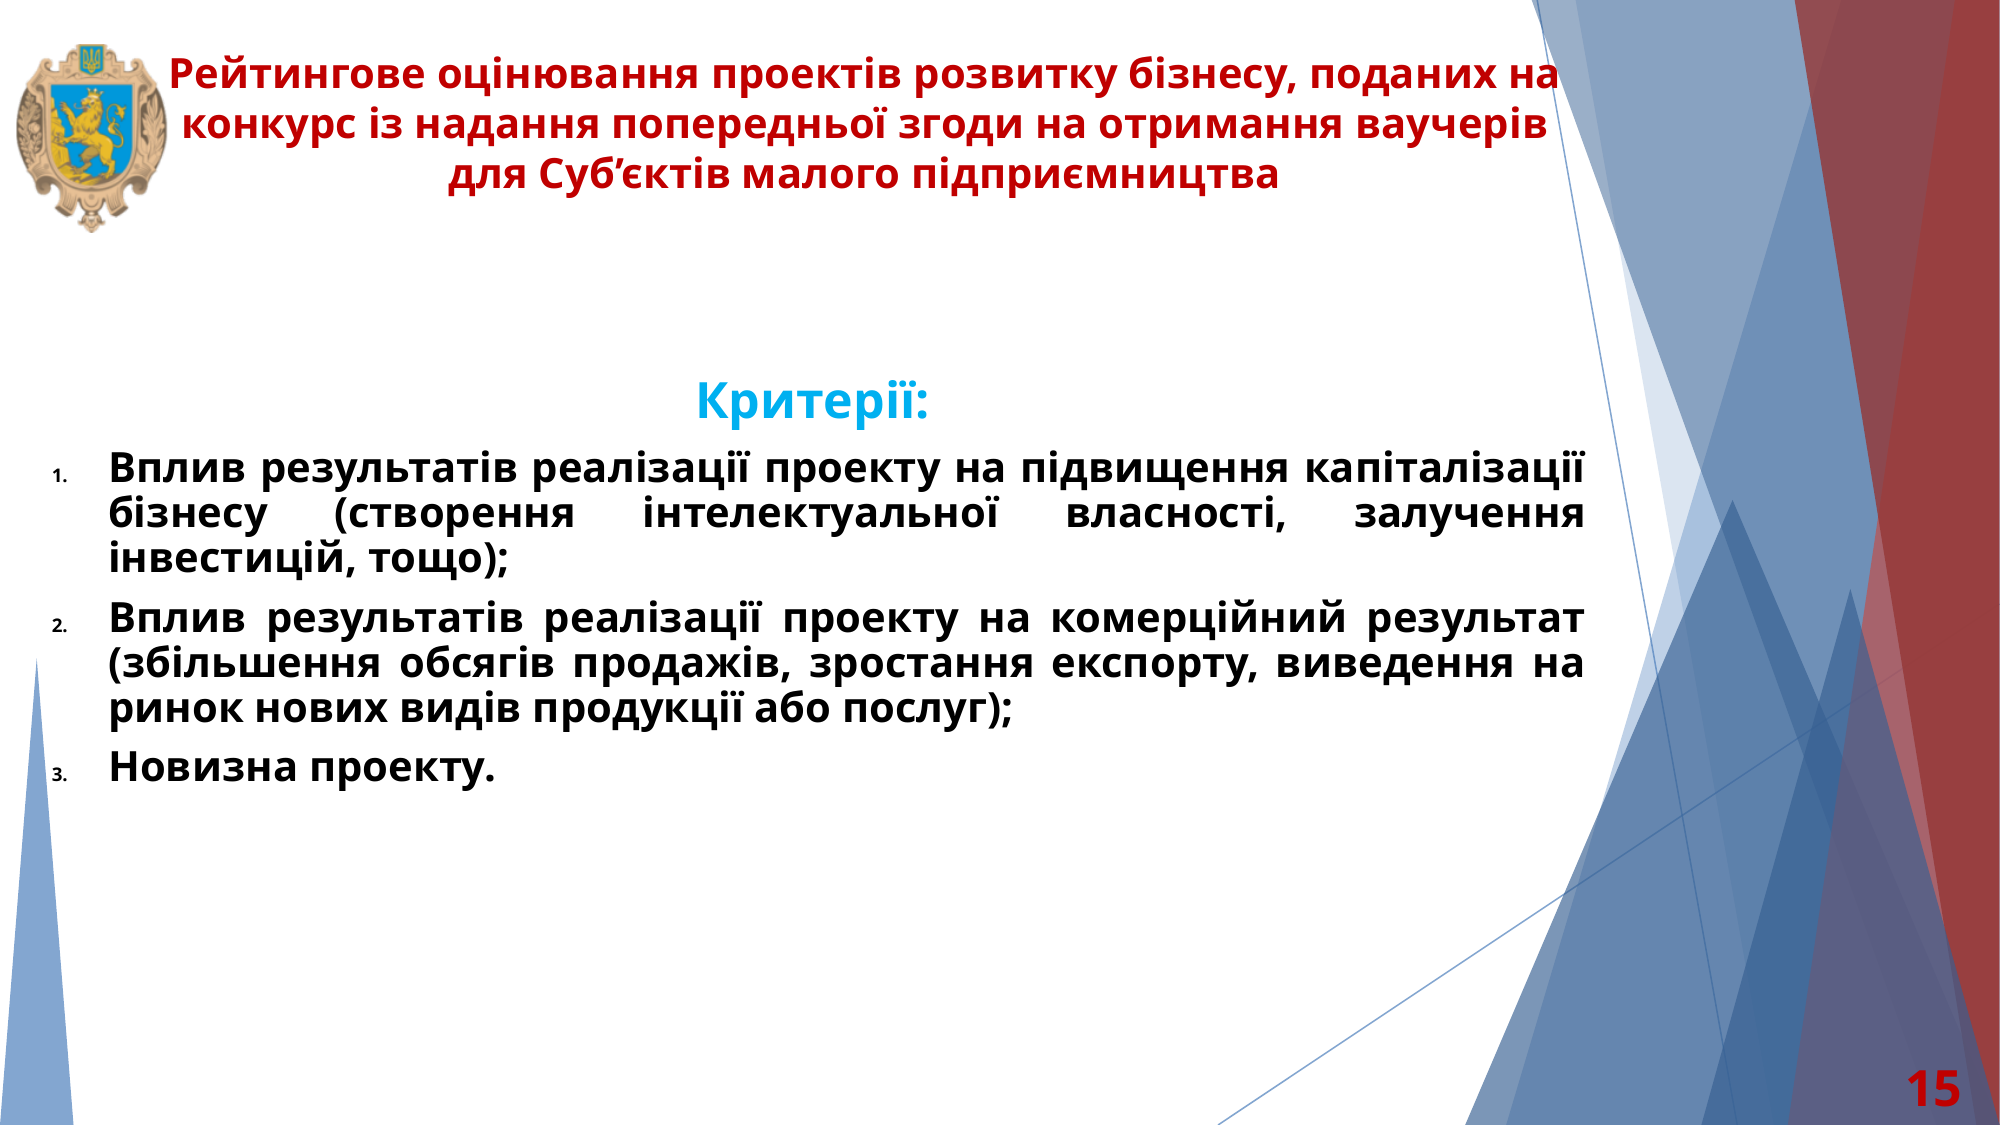

Рейтингове оцінювання проектів розвитку бізнесу, поданих на конкурс із надання попередньої згоди на отримання ваучерів для Суб’єктів малого підприємництва
Критерії:
Вплив результатів реалізації проекту на підвищення капіталізації бізнесу (створення інтелектуальної власності, залучення інвестицій, тощо);
Вплив результатів реалізації проекту на комерційний результат (збільшення обсягів продажів, зростання експорту, виведення на ринок нових видів продукції або послуг);
Новизна проекту.
15